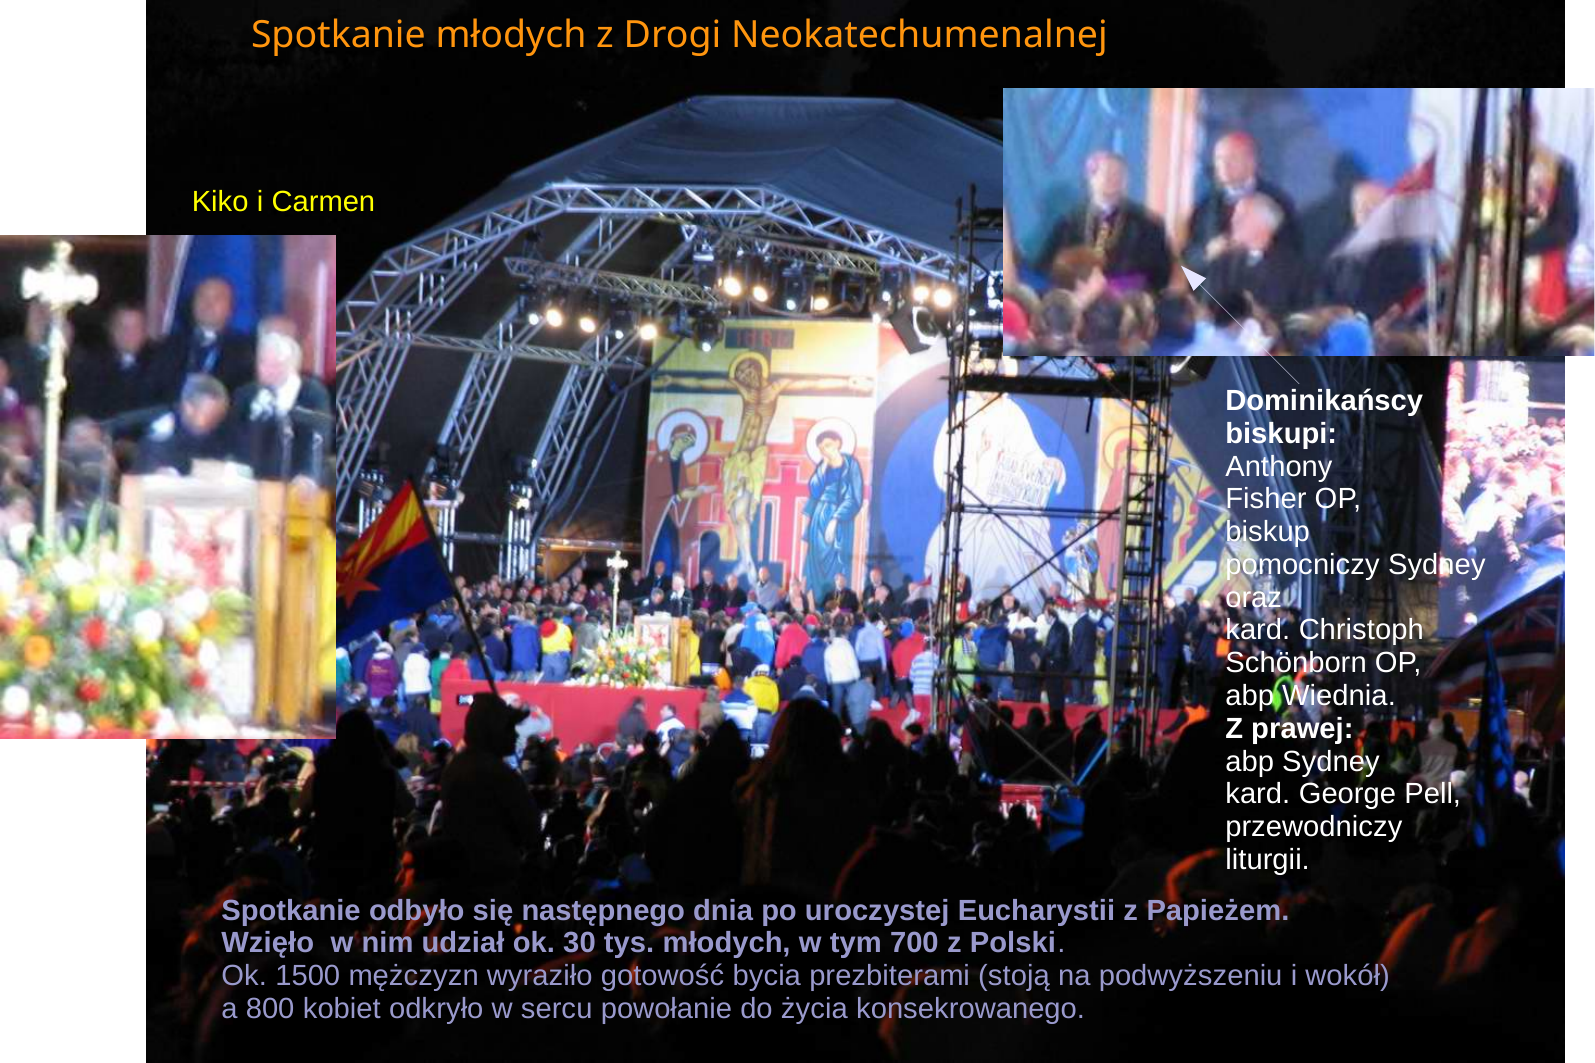

Spotkanie młodych z Drogi Neokatechumenalnej
Kiko i Carmen
Dominikańscy biskupi:
Anthony
Fisher OP,
biskup
pomocniczy Sydney oraz
kard. Christoph Schönborn OP,
abp Wiednia.
Z prawej:
abp Sydney
kard. George Pell, przewodniczy liturgii.
Spotkanie odbyło się następnego dnia po uroczystej Eucharystii z Papieżem.
Wzięło w nim udział ok. 30 tys. młodych, w tym 700 z Polski.
Ok. 1500 mężczyzn wyraziło gotowość bycia prezbiterami (stoją na podwyższeniu i wokół)
a 800 kobiet odkryło w sercu powołanie do życia konsekrowanego.